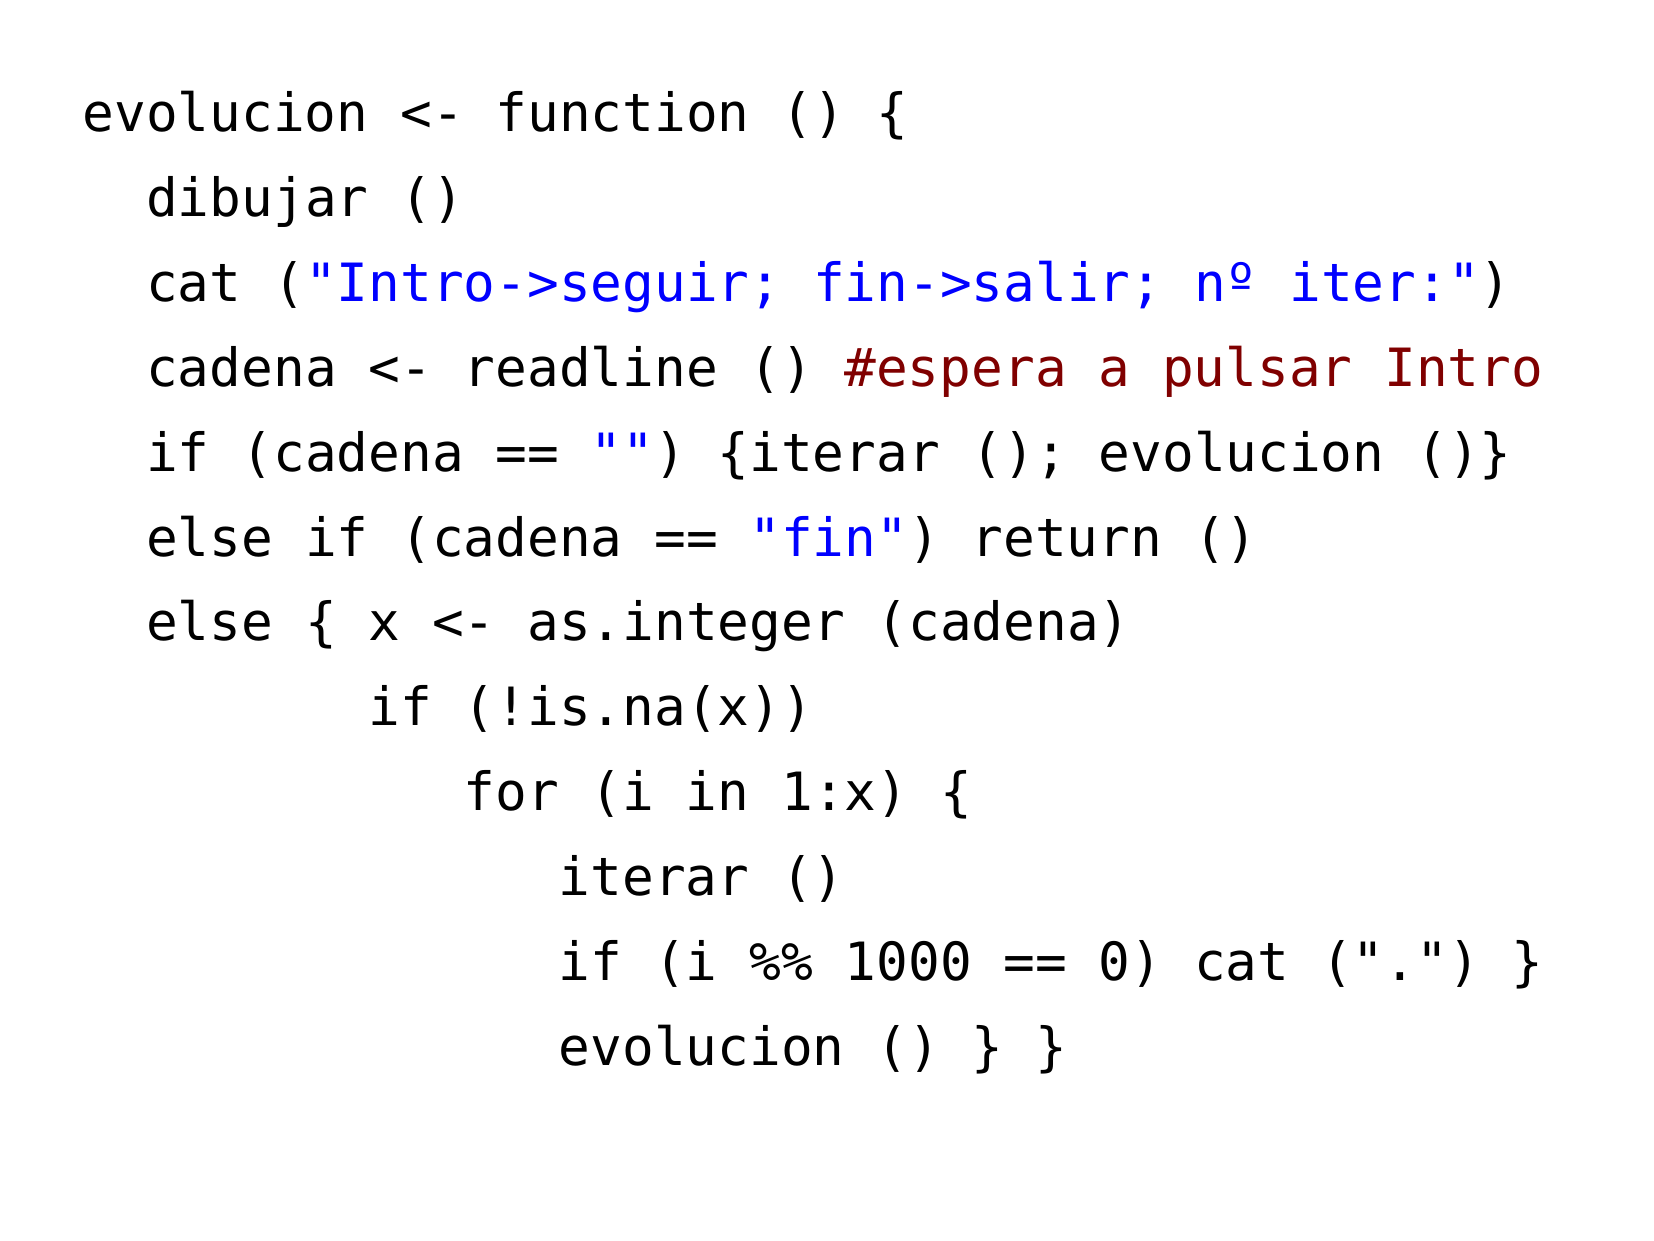

# evolucion <- function () {
 dibujar ()
 cat ("Intro->seguir; fin->salir; nº iter:")
 cadena <- readline () #espera a pulsar Intro
 if (cadena == "") {iterar (); evolucion ()}
 else if (cadena == "fin") return ()
 else { x <- as.integer (cadena)
 if (!is.na(x))
 for (i in 1:x) {
 iterar ()
 if (i %% 1000 == 0) cat (".") }
 evolucion () } }